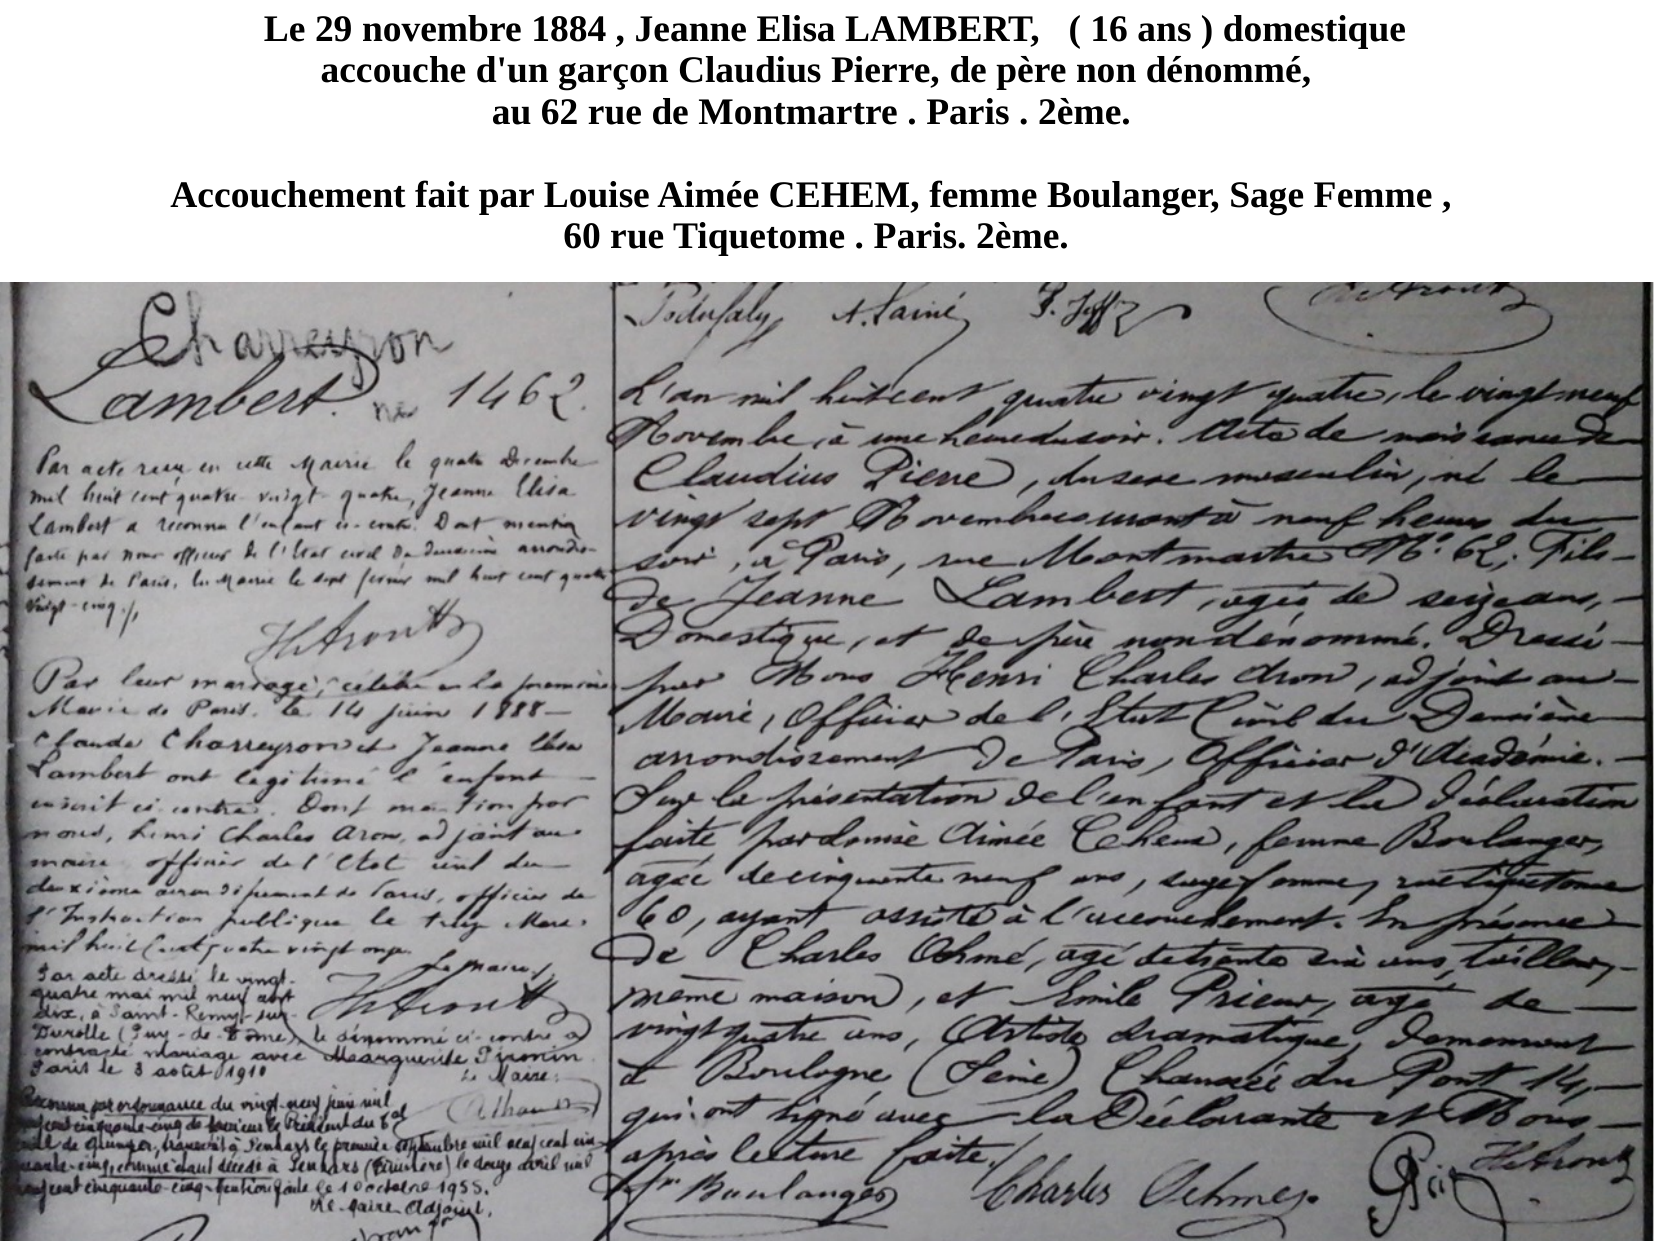

Le 29 novembre 1884 , Jeanne Elisa LAMBERT, ( 16 ans ) domestique
 accouche d'un garçon Claudius Pierre, de père non dénommé,
au 62 rue de Montmartre . Paris . 2ème.
Accouchement fait par Louise Aimée CEHEM, femme Boulanger, Sage Femme ,
60 rue Tiquetome . Paris. 2ème.
#